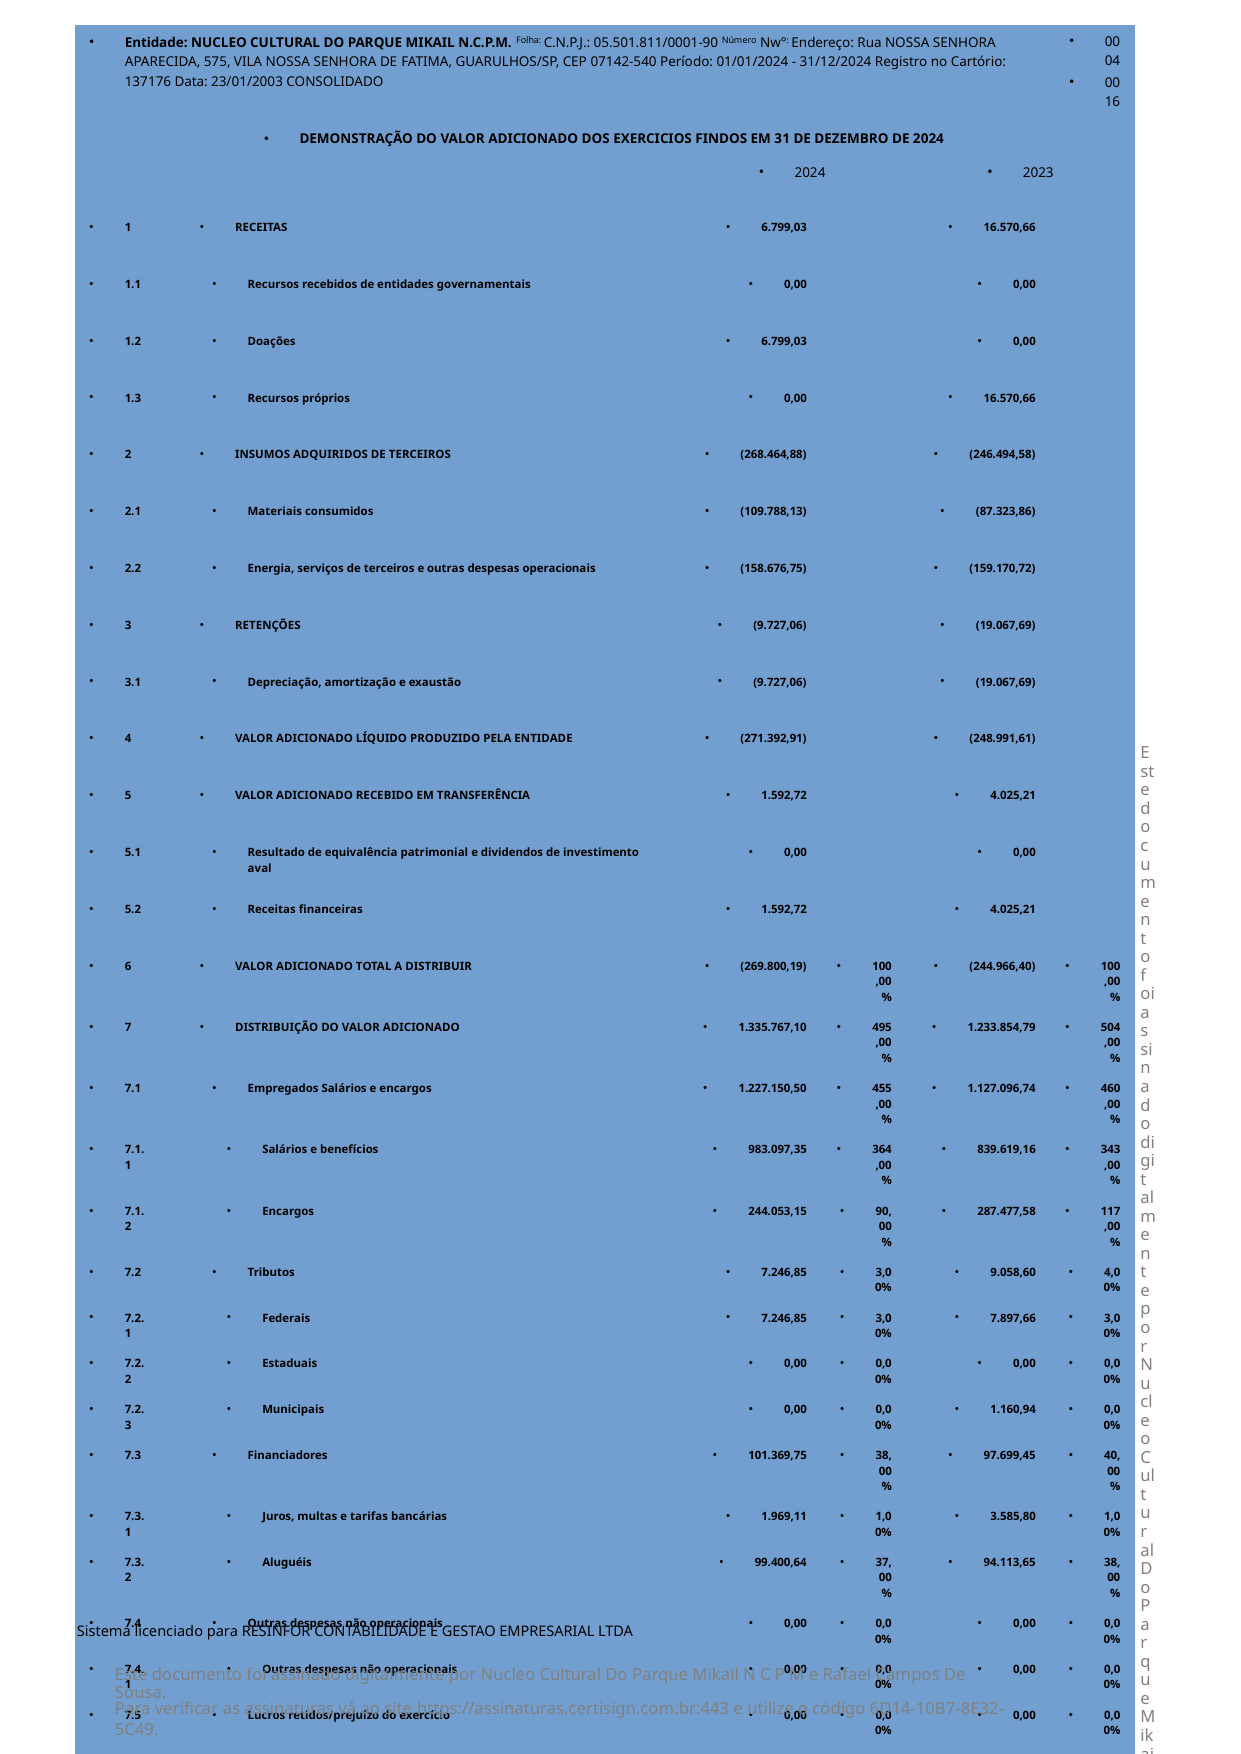

| Entidade: NUCLEO CULTURAL DO PARQUE MIKAIL N.C.P.M. Folha: C.N.P.J.: 05.501.811/0001-90 Número Nw°: Endereço: Rua NOSSA SENHORA APARECIDA, 575, VILA NOSSA SENHORA DE FATIMA, GUARULHOS/SP, CEP 07142-540 Período: 01/01/2024 - 31/12/2024 Registro no Cartório: 137176 Data: 23/01/2003 CONSOLIDADO | | | | | 0004 0016 |
| --- | --- | --- | --- | --- | --- |
| DEMONSTRAÇÃO DO VALOR ADICIONADO DOS EXERCICIOS FINDOS EM 31 DE DEZEMBRO DE 2024 | | | | | |
| | | 2024 | | 2023 | |
| 1 | RECEITAS | 6.799,03 | | 16.570,66 | |
| 1.1 | Recursos recebidos de entidades governamentais | 0,00 | | 0,00 | |
| 1.2 | Doações | 6.799,03 | | 0,00 | |
| 1.3 | Recursos próprios | 0,00 | | 16.570,66 | |
| 2 | INSUMOS ADQUIRIDOS DE TERCEIROS | (268.464,88) | | (246.494,58) | |
| 2.1 | Materiais consumidos | (109.788,13) | | (87.323,86) | |
| 2.2 | Energia, serviços de terceiros e outras despesas operacionais | (158.676,75) | | (159.170,72) | |
| 3 | RETENÇÕES | (9.727,06) | | (19.067,69) | |
| 3.1 | Depreciação, amortização e exaustão | (9.727,06) | | (19.067,69) | |
| 4 | VALOR ADICIONADO LÍQUIDO PRODUZIDO PELA ENTIDADE | (271.392,91) | | (248.991,61) | |
| 5 | VALOR ADICIONADO RECEBIDO EM TRANSFERÊNCIA | 1.592,72 | | 4.025,21 | |
| 5.1 | Resultado de equivalência patrimonial e dividendos de investimento aval | 0,00 | | 0,00 | |
| 5.2 | Receitas financeiras | 1.592,72 | | 4.025,21 | |
| 6 | VALOR ADICIONADO TOTAL A DISTRIBUIR | (269.800,19) | 100,00% | (244.966,40) | 100,00% |
| 7 | DISTRIBUIÇÃO DO VALOR ADICIONADO | 1.335.767,10 | 495,00% | 1.233.854,79 | 504,00% |
| 7.1 | Empregados Salários e encargos | 1.227.150,50 | 455,00% | 1.127.096,74 | 460,00% |
| 7.1.1 | Salários e benefícios | 983.097,35 | 364,00% | 839.619,16 | 343,00% |
| 7.1.2 | Encargos | 244.053,15 | 90,00% | 287.477,58 | 117,00% |
| 7.2 | Tributos | 7.246,85 | 3,00% | 9.058,60 | 4,00% |
| 7.2.1 | Federais | 7.246,85 | 3,00% | 7.897,66 | 3,00% |
| 7.2.2 | Estaduais | 0,00 | 0,00% | 0,00 | 0,00% |
| 7.2.3 | Municipais | 0,00 | 0,00% | 1.160,94 | 0,00% |
| 7.3 | Financiadores | 101.369,75 | 38,00% | 97.699,45 | 40,00% |
| 7.3.1 | Juros, multas e tarifas bancárias | 1.969,11 | 1,00% | 3.585,80 | 1,00% |
| 7.3.2 | Aluguéis | 99.400,64 | 37,00% | 94.113,65 | 38,00% |
| 7.4 | Outras despesas não operacionais | 0,00 | 0,00% | 0,00 | 0,00% |
| 7.4.1 | Outras despesas não operacionais | 0,00 | 0,00% | 0,00 | 0,00% |
| 7.5 | Lucros retidos/prejuízo do exercício | 0,00 | 0,00% | 0,00 | 0,00% |
| 8 | Valor total Distribuído | 1.335.767,10 | 495,00% | 1.233.854,79 | 504,00% |
Este documento foi assinado digitalmente por Nucleo Cultural Do Parque Mikail N C P M e Rafael Campos De Sousa. Para verificar as assinaturas vá ao site https://assinaturas.certisign.com.br:443 e utilize o código 6D14-10B7-8E32-5C49.
Sistema licenciado para RESINFOR CONTABILIDADE E GESTAO EMPRESARIAL LTDA
Este documento foi assinado digitalmente por Nucleo Cultural Do Parque Mikail N C P M e Rafael Campos De Sousa.
Para verificar as assinaturas vá ao site https://assinaturas.certisign.com.br:443 e utilize o código 6D14-10B7-8E32-5C49.